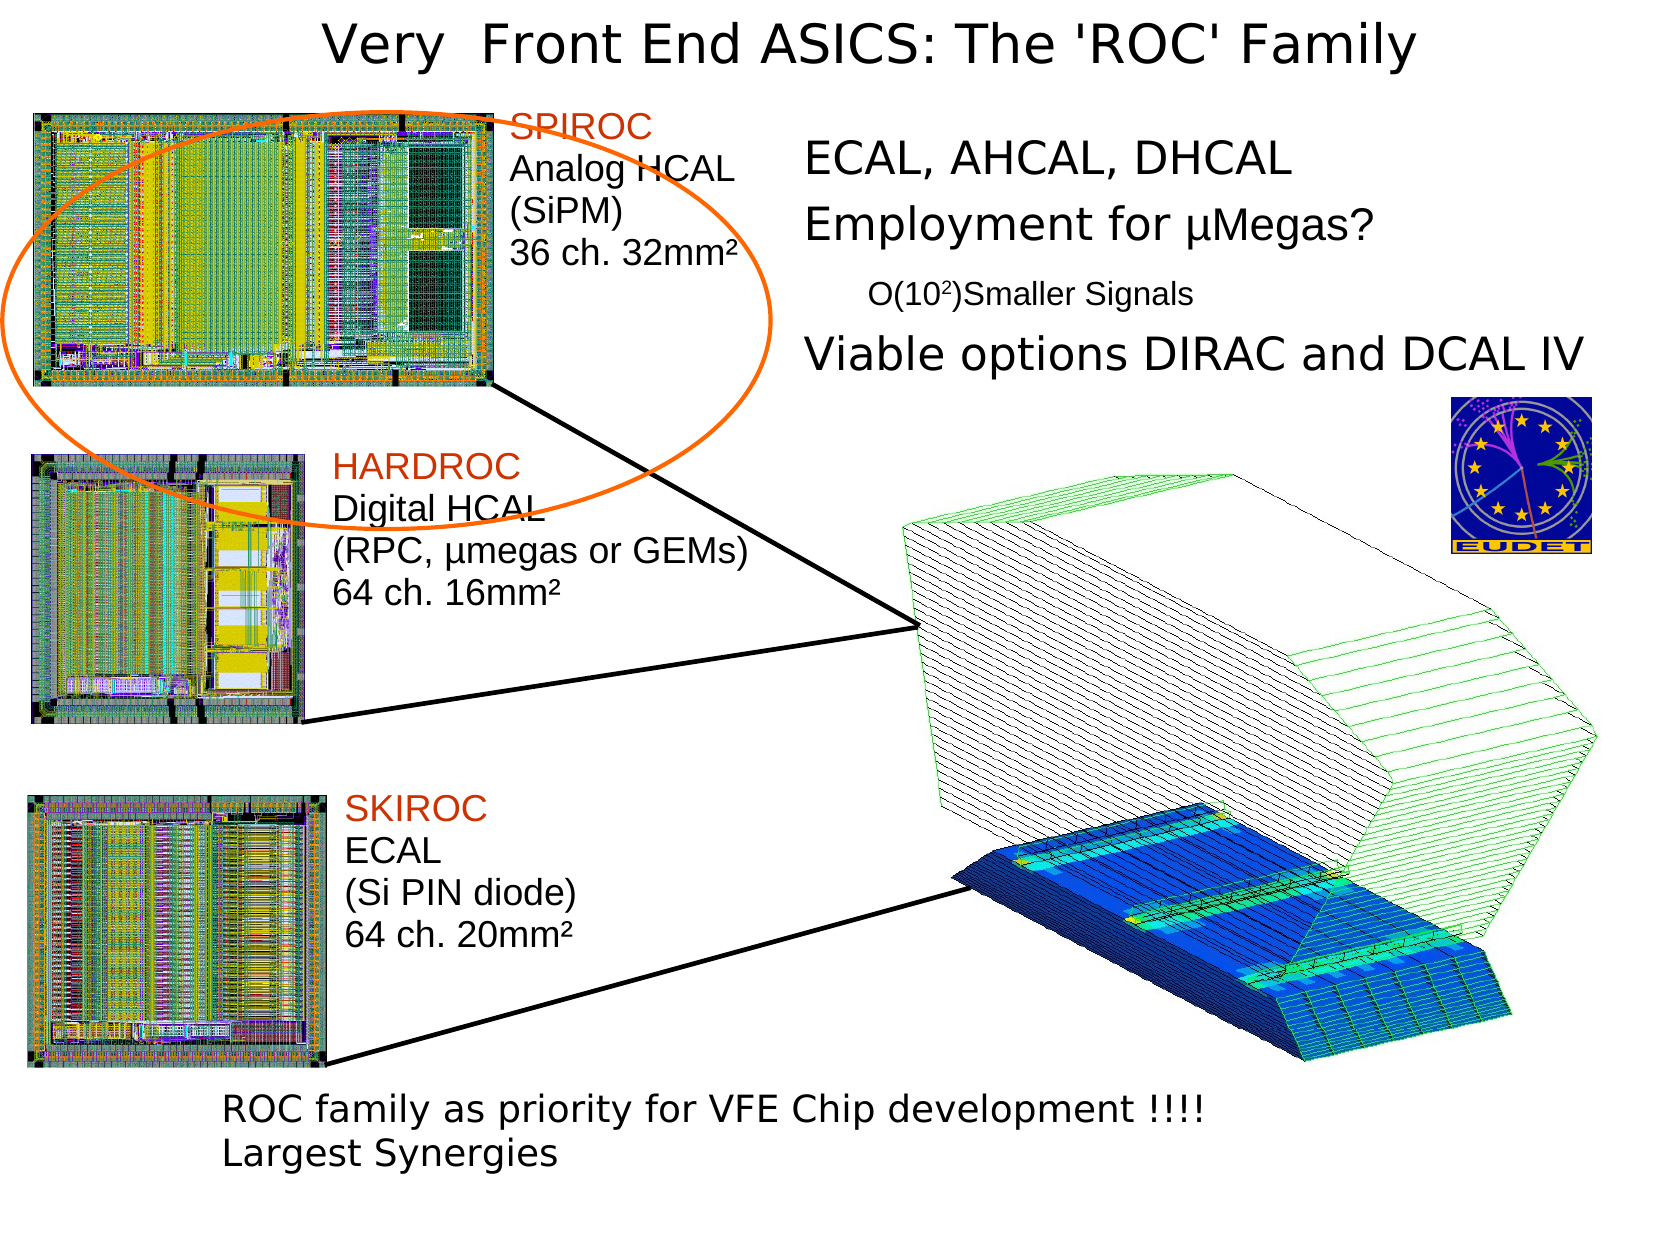

# Very Front End ASICS: The 'ROC' Family
ECAL, AHCAL, DHCAL
Employment for µMegas?
 O(102)Smaller Signals
Viable options DIRAC and DCAL IV
SPIROC
Analog HCAL
(SiPM)
36 ch. 32mm²
HARDROC
Digital HCAL
(RPC, µmegas or GEMs)
64 ch. 16mm²
SKIROC
ECAL
(Si PIN diode)
64 ch. 20mm²
ROC family as priority for VFE Chip development !!!!
Largest Synergies